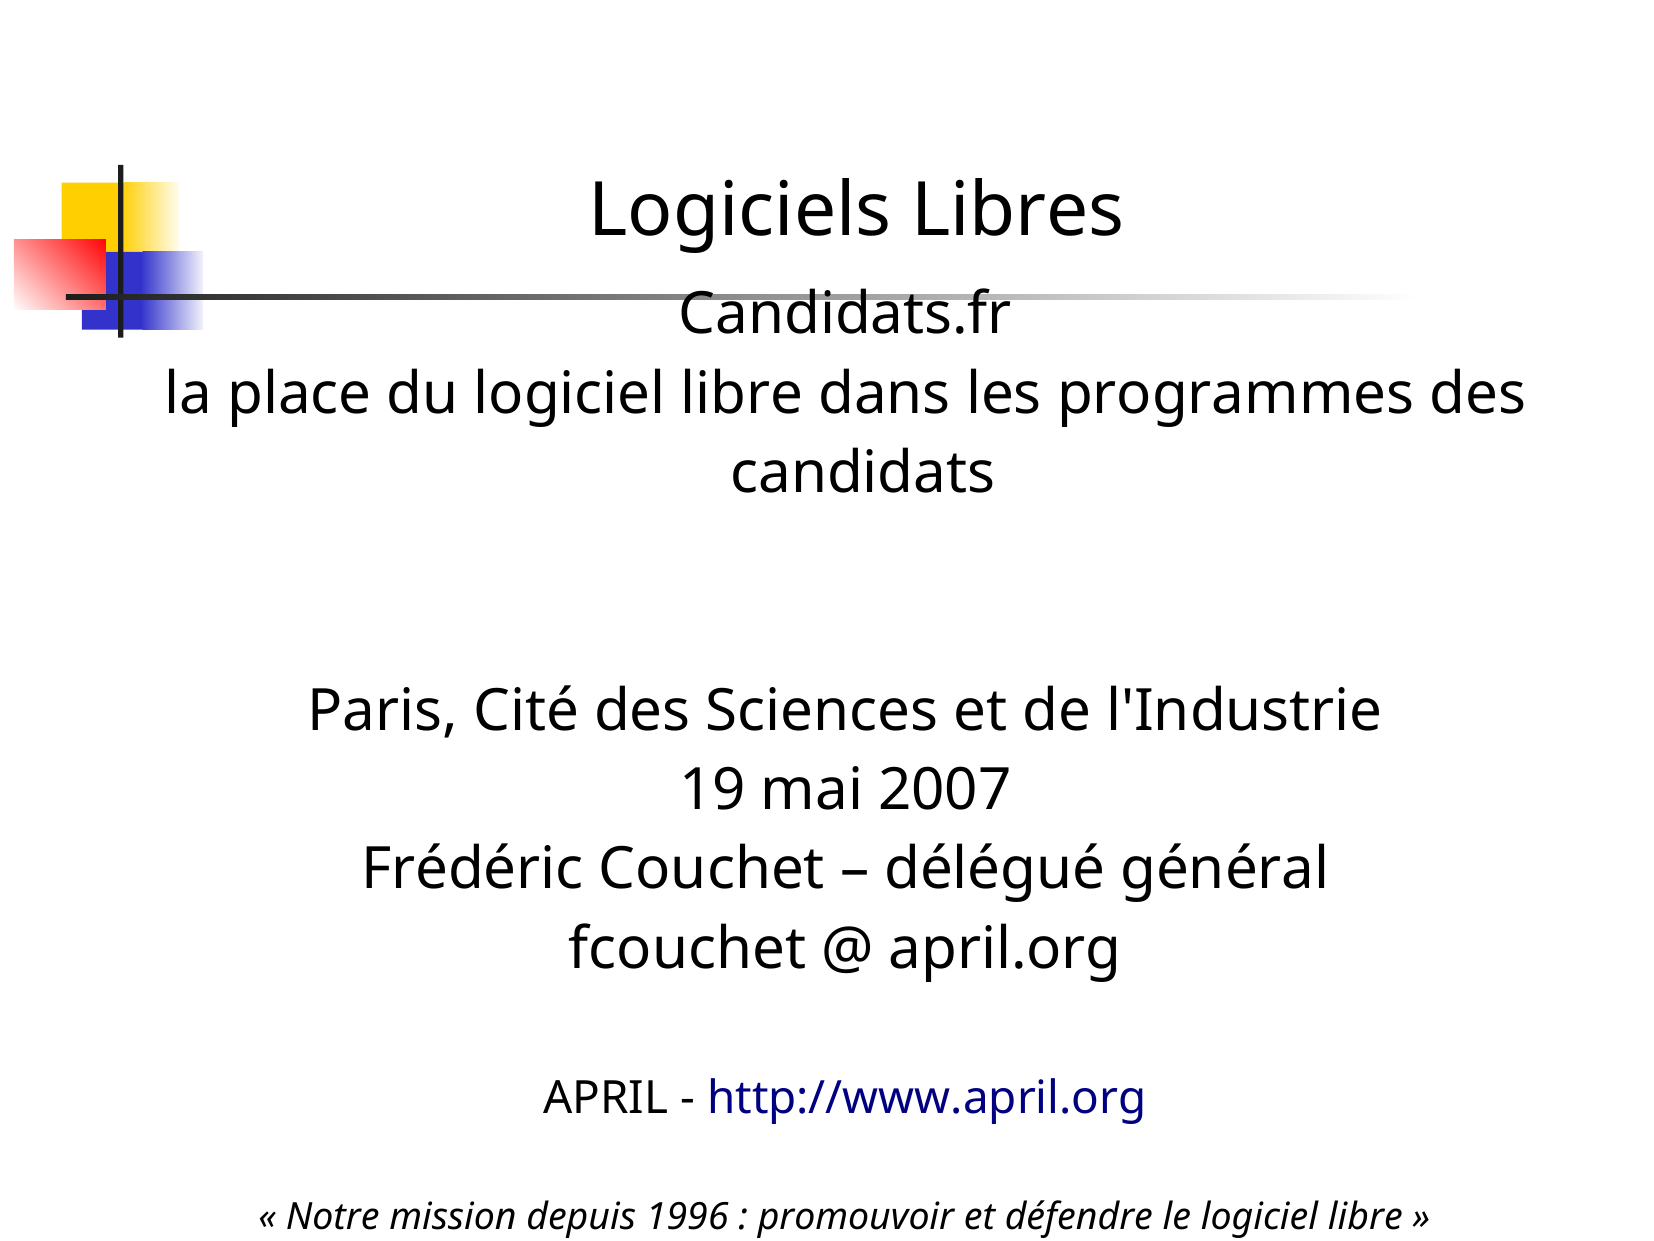

# Logiciels Libres
Candidats.fr
la place du logiciel libre dans les programmes des candidats
Paris, Cité des Sciences et de l'Industrie
19 mai 2007
Frédéric Couchet – délégué général
fcouchet @ april.org
APRIL - http://www.april.org
« Notre mission depuis 1996 : promouvoir et défendre le logiciel libre »